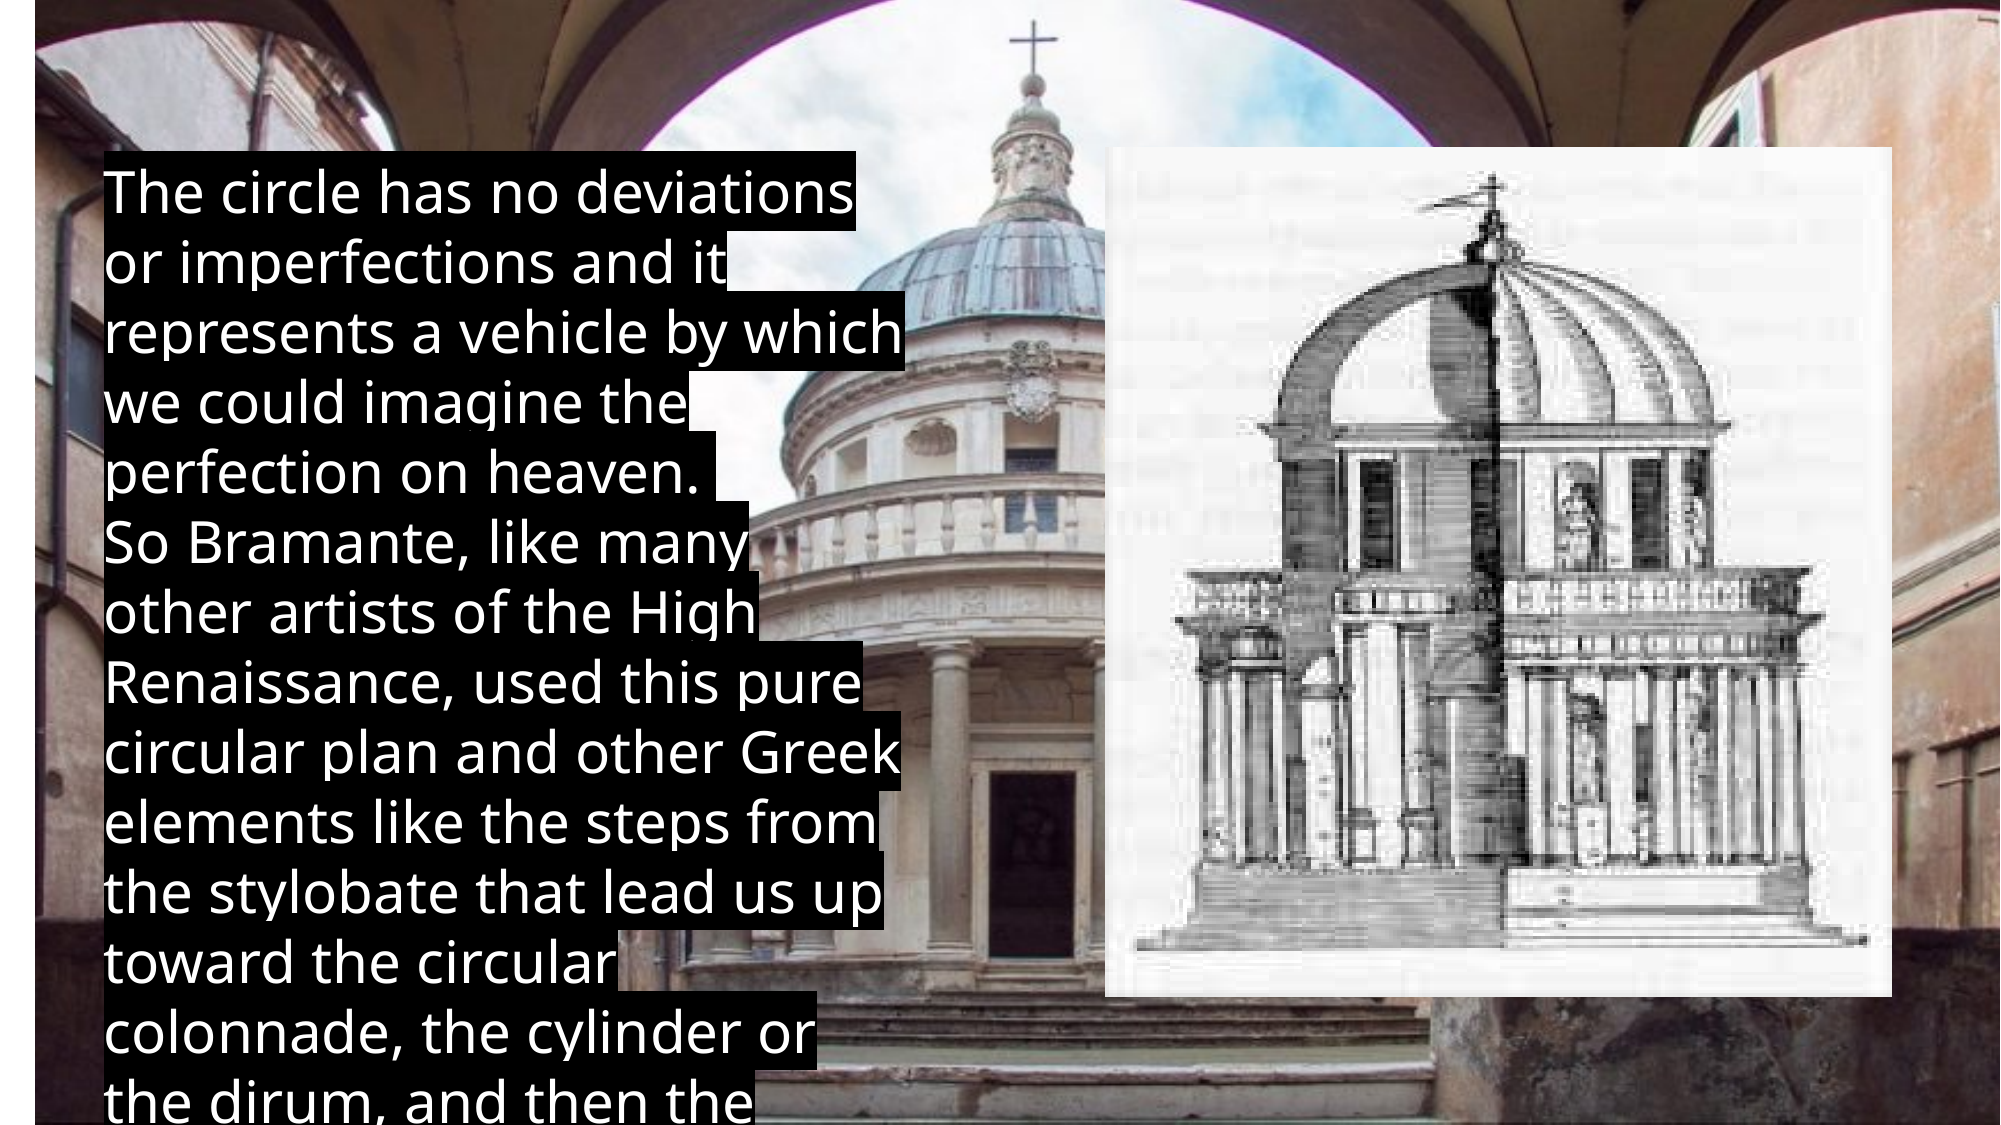

#
The circle has no deviations or imperfections and it represents a vehicle by which we could imagine the perfection on heaven.
So Bramante, like many other artists of the High Renaissance, used this pure circular plan and other Greek elements like the steps from the stylobate that lead us up toward the circular colonnade, the cylinder or the dirum, and then the dome on top.